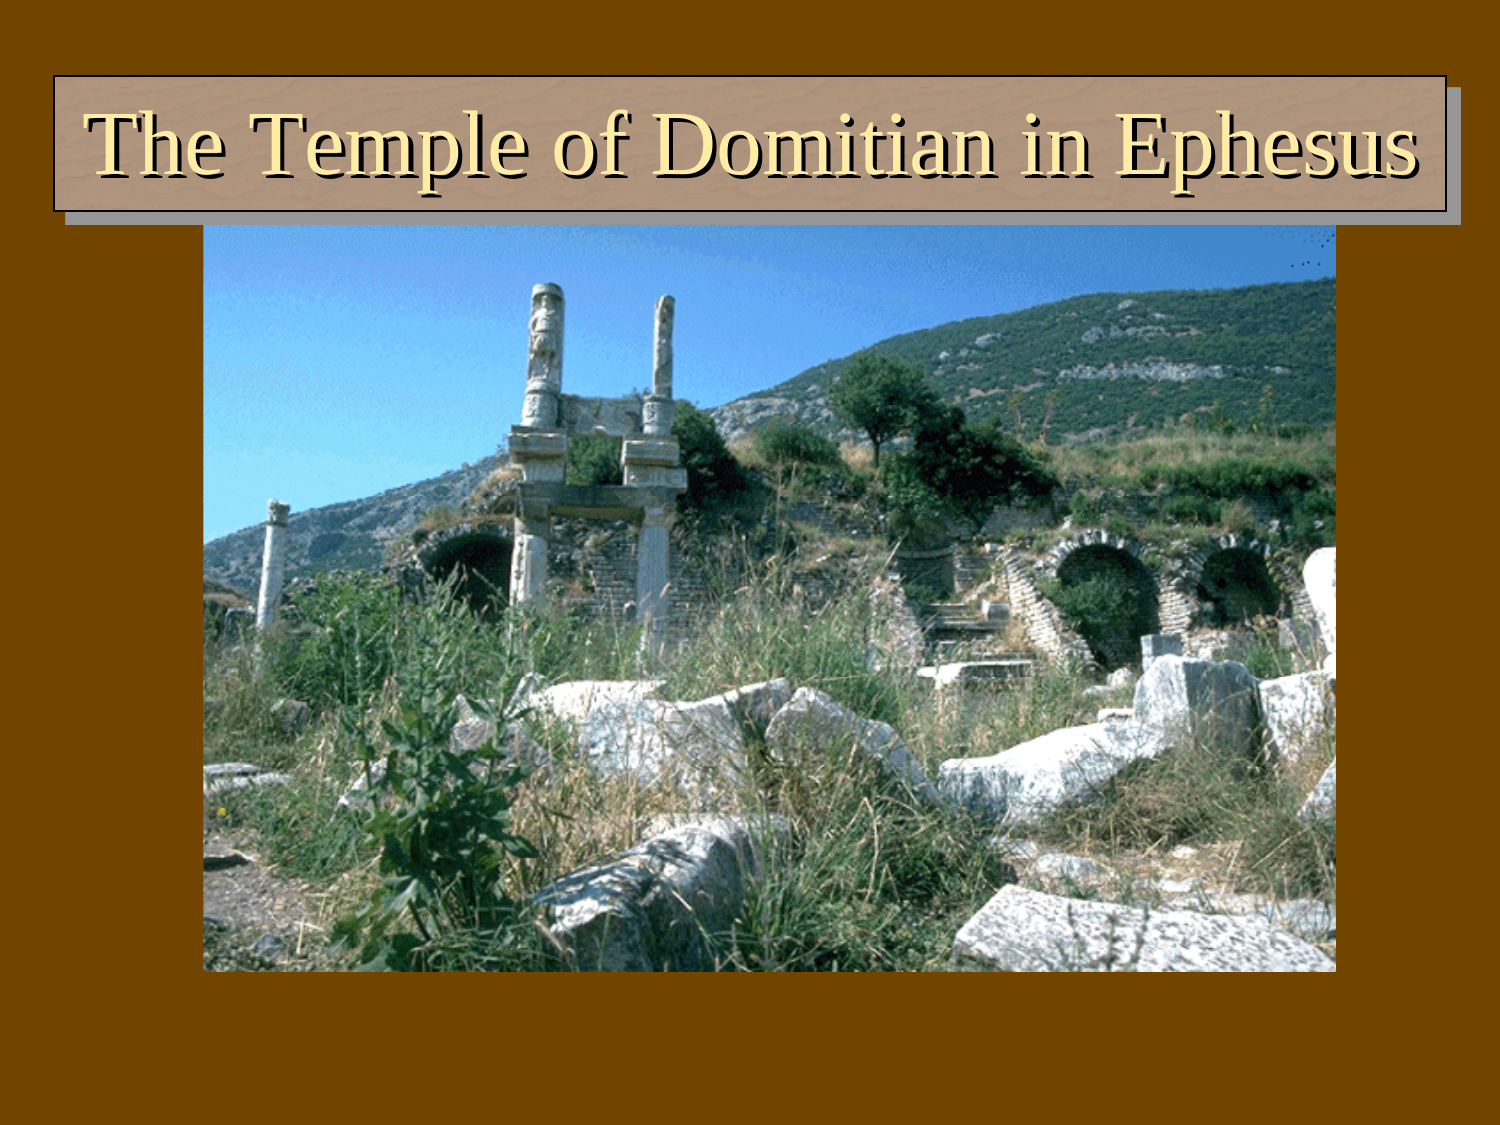

# The Temple of Domitian in Ephesus